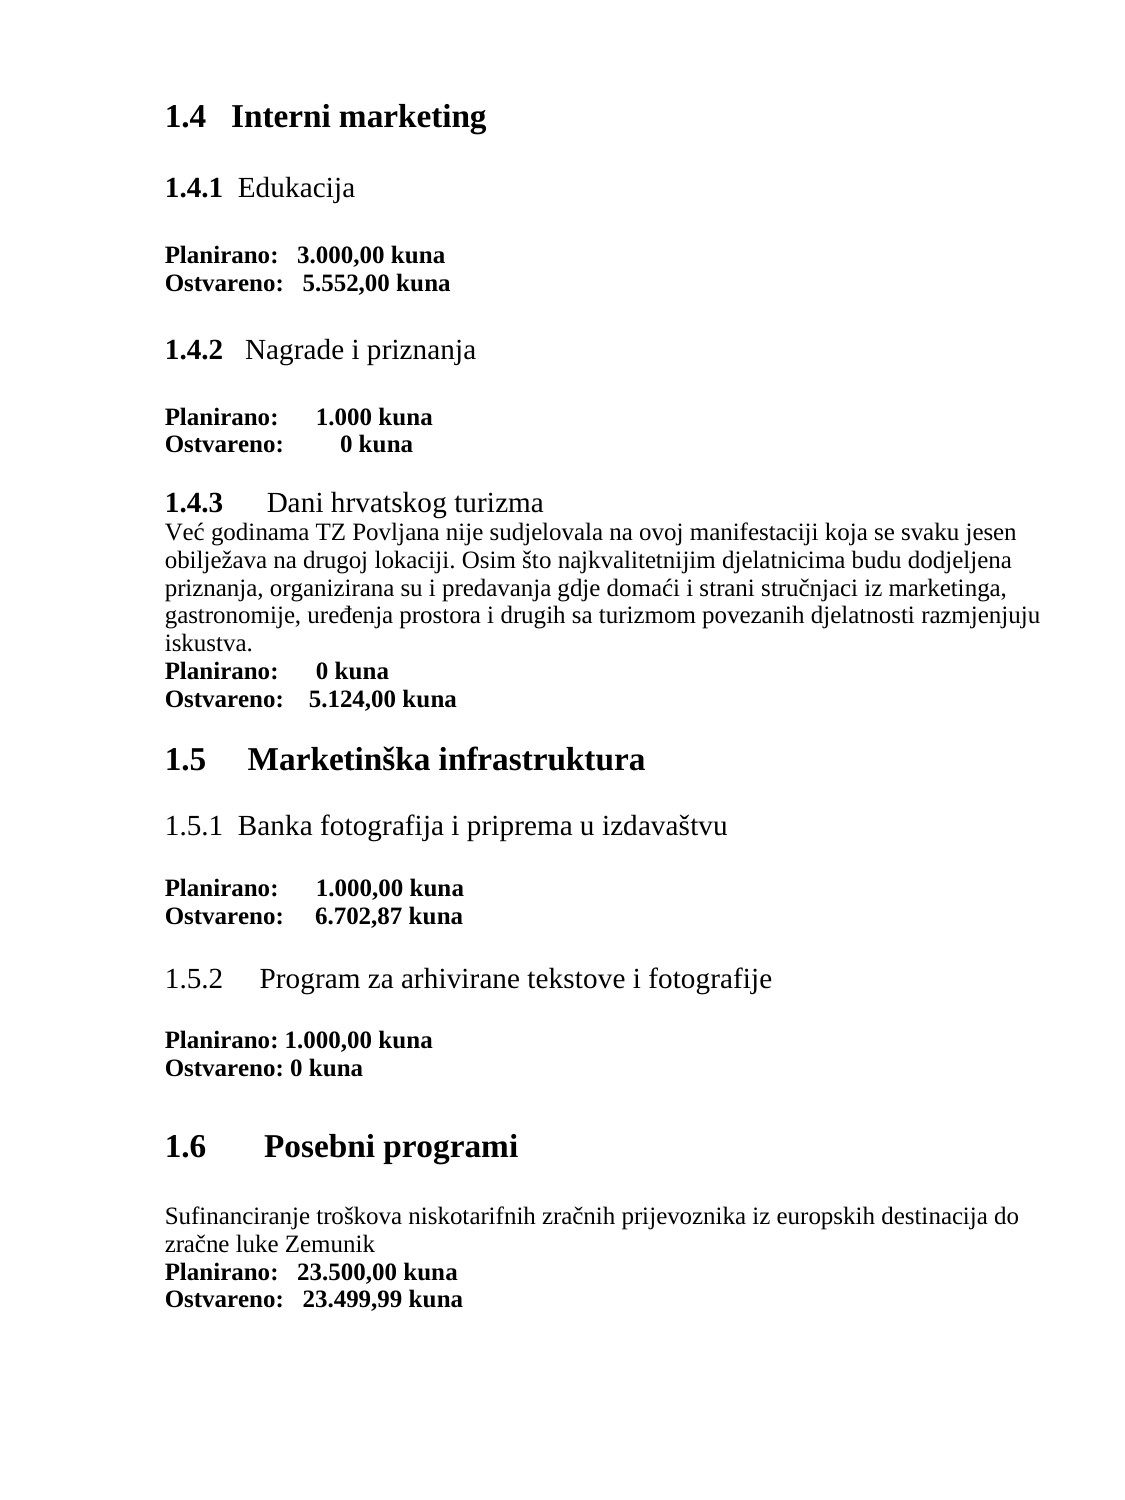

1.4 Interni marketing
1.4.1 Edukacija
Planirano: 3.000,00 kuna
Ostvareno: 5.552,00 kuna
1.4.2 Nagrade i priznanja
Planirano: 1.000 kuna
Ostvareno: 0 kuna
1.4.3 Dani hrvatskog turizma
Već godinama TZ Povljana nije sudjelovala na ovoj manifestaciji koja se svaku jesen obilježava na drugoj lokaciji. Osim što najkvalitetnijim djelatnicima budu dodjeljena priznanja, organizirana su i predavanja gdje domaći i strani stručnjaci iz marketinga, gastronomije, uređenja prostora i drugih sa turizmom povezanih djelatnosti razmjenjuju iskustva.
Planirano: 0 kuna
Ostvareno: 5.124,00 kuna
1.5 Marketinška infrastruktura
1.5.1 Banka fotografija i priprema u izdavaštvu
Planirano: 1.000,00 kuna
Ostvareno: 6.702,87 kuna
1.5.2 Program za arhivirane tekstove i fotografije
Planirano: 1.000,00 kuna
Ostvareno: 0 kuna
1.6 Posebni programi
Sufinanciranje troškova niskotarifnih zračnih prijevoznika iz europskih destinacija do zračne luke Zemunik
Planirano: 23.500,00 kuna
Ostvareno: 23.499,99 kuna